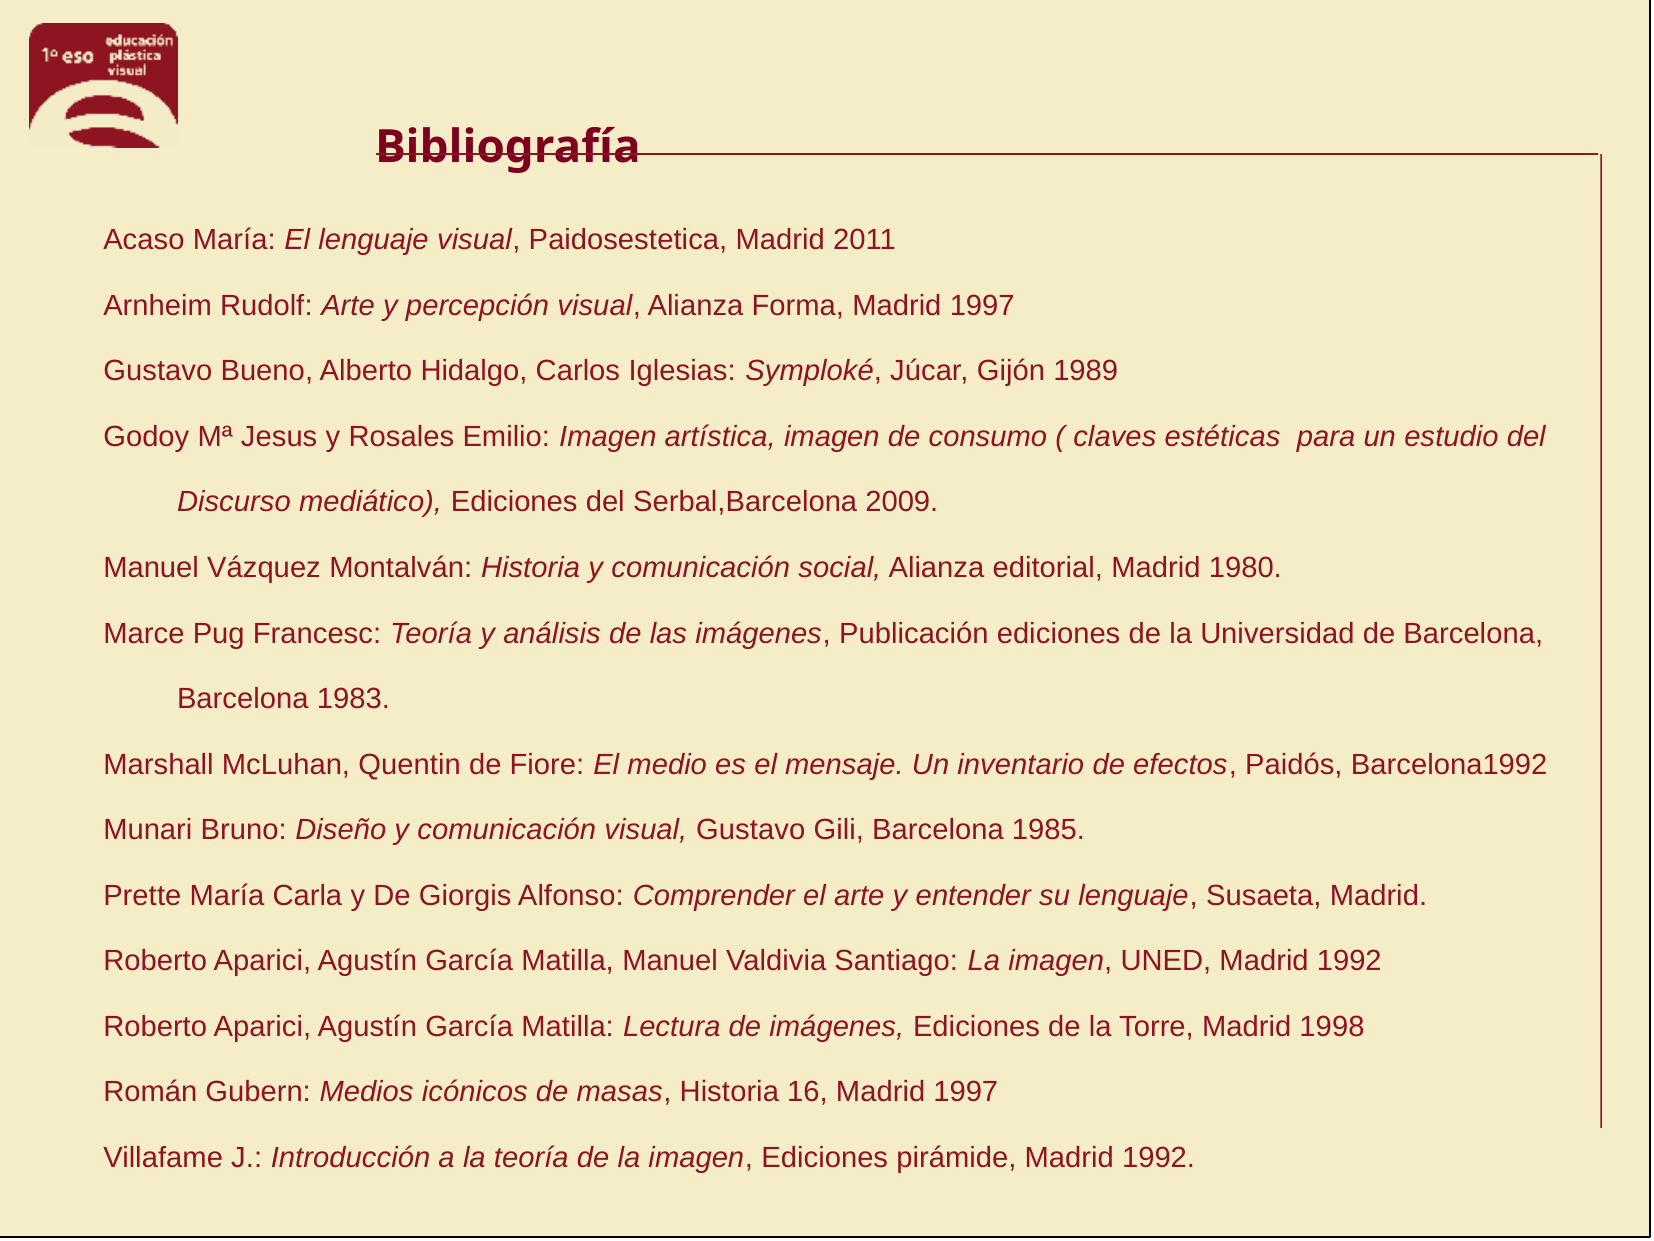

Bibliografía
Acaso María: El lenguaje visual, Paidosestetica, Madrid 2011
Arnheim Rudolf: Arte y percepción visual, Alianza Forma, Madrid 1997
Gustavo Bueno, Alberto Hidalgo, Carlos Iglesias: Symploké, Júcar, Gijón 1989
Godoy Mª Jesus y Rosales Emilio: Imagen artística, imagen de consumo ( claves estéticas para un estudio del
	Discurso mediático), Ediciones del Serbal,Barcelona 2009.
Manuel Vázquez Montalván: Historia y comunicación social, Alianza editorial, Madrid 1980.
Marce Pug Francesc: Teoría y análisis de las imágenes, Publicación ediciones de la Universidad de Barcelona, 	Barcelona 1983.
Marshall McLuhan, Quentin de Fiore: El medio es el mensaje. Un inventario de efectos, Paidós, Barcelona1992
Munari Bruno: Diseño y comunicación visual, Gustavo Gili, Barcelona 1985.
Prette María Carla y De Giorgis Alfonso: Comprender el arte y entender su lenguaje, Susaeta, Madrid.
Roberto Aparici, Agustín García Matilla, Manuel Valdivia Santiago: La imagen, UNED, Madrid 1992
Roberto Aparici, Agustín García Matilla: Lectura de imágenes, Ediciones de la Torre, Madrid 1998
Román Gubern: Medios icónicos de masas, Historia 16, Madrid 1997
Villafame J.: Introducción a la teoría de la imagen, Ediciones pirámide, Madrid 1992.
#